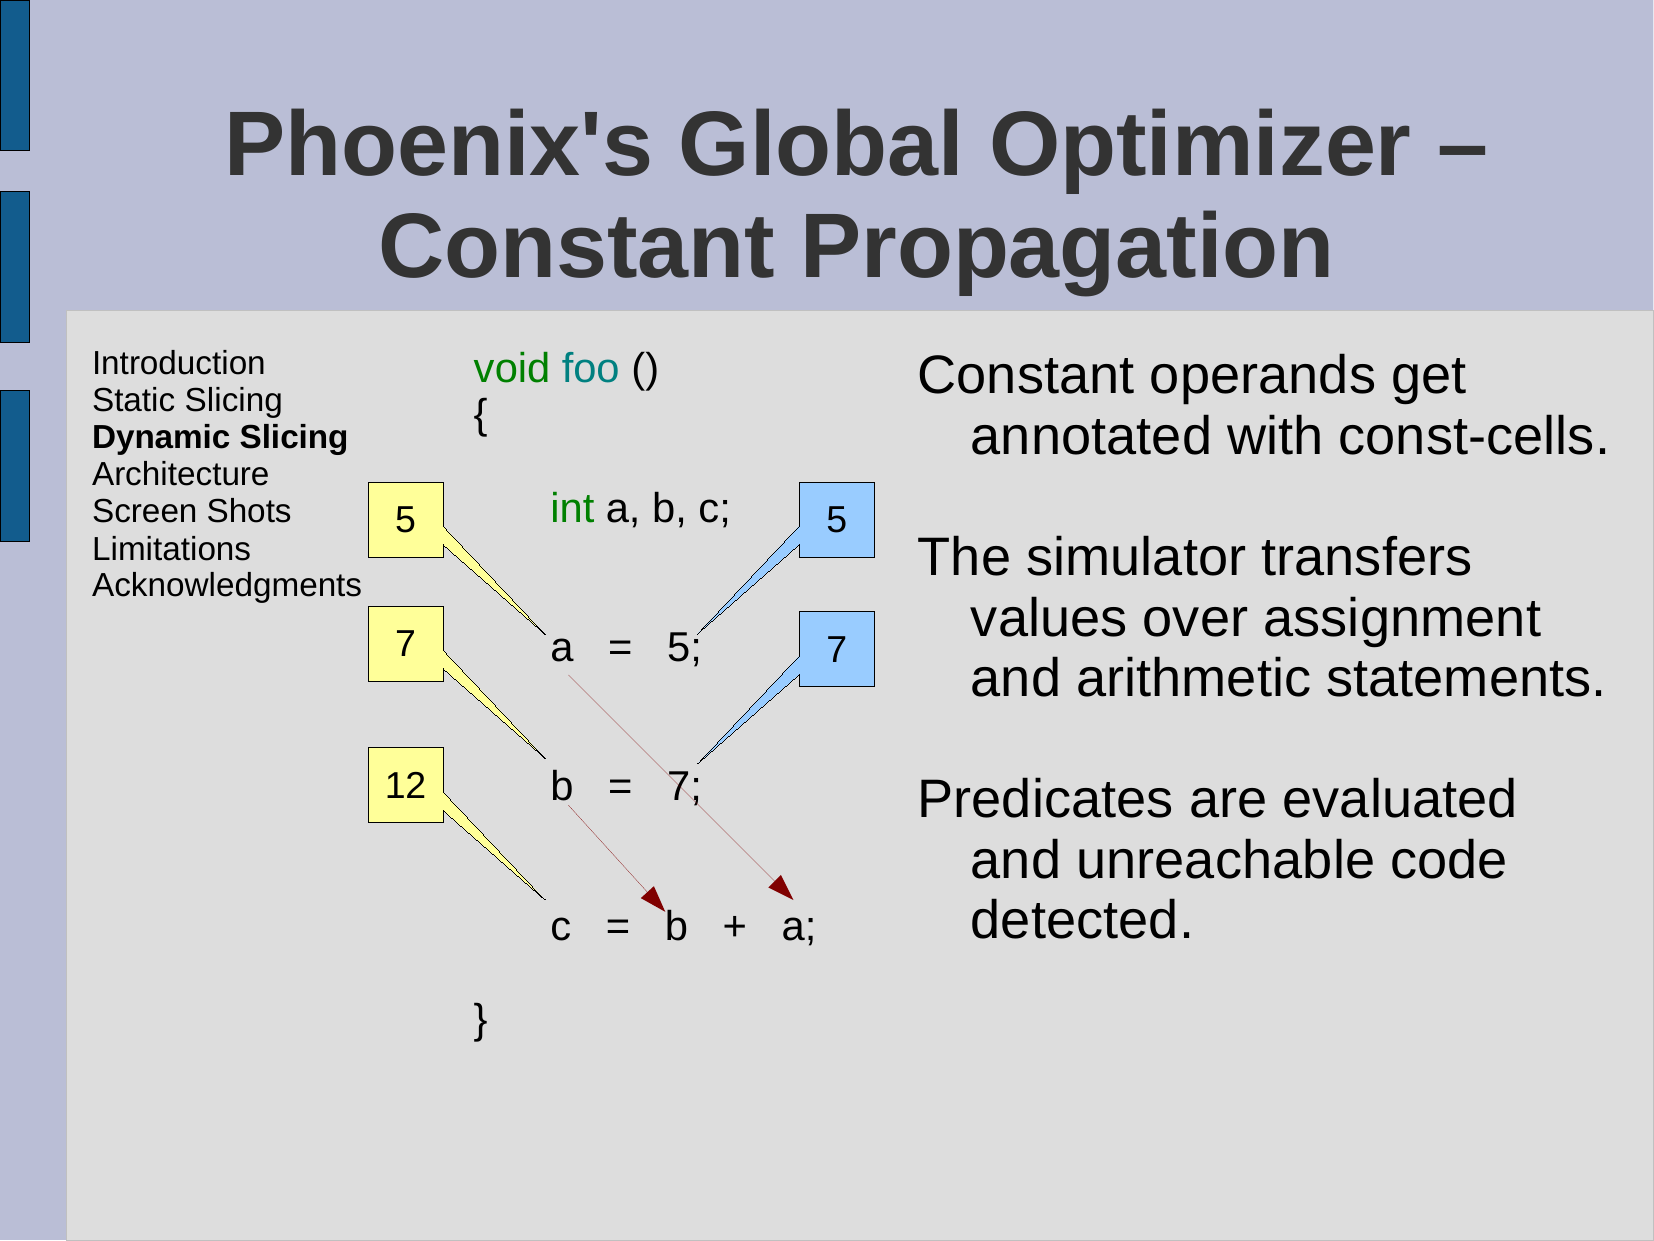

# Phoenix's Global Optimizer – Constant Propagation
Introduction
Static Slicing
Dynamic Slicing
Architecture
Screen Shots
Limitations
Acknowledgments
void foo ()
{
int a, b, c;
a = 5;
b = 7;
c = b + a;
}
Constant operands get annotated with const-cells.
The simulator transfers values over assignment and arithmetic statements.
Predicates are evaluated and unreachable code detected.
5
7
5
7
12